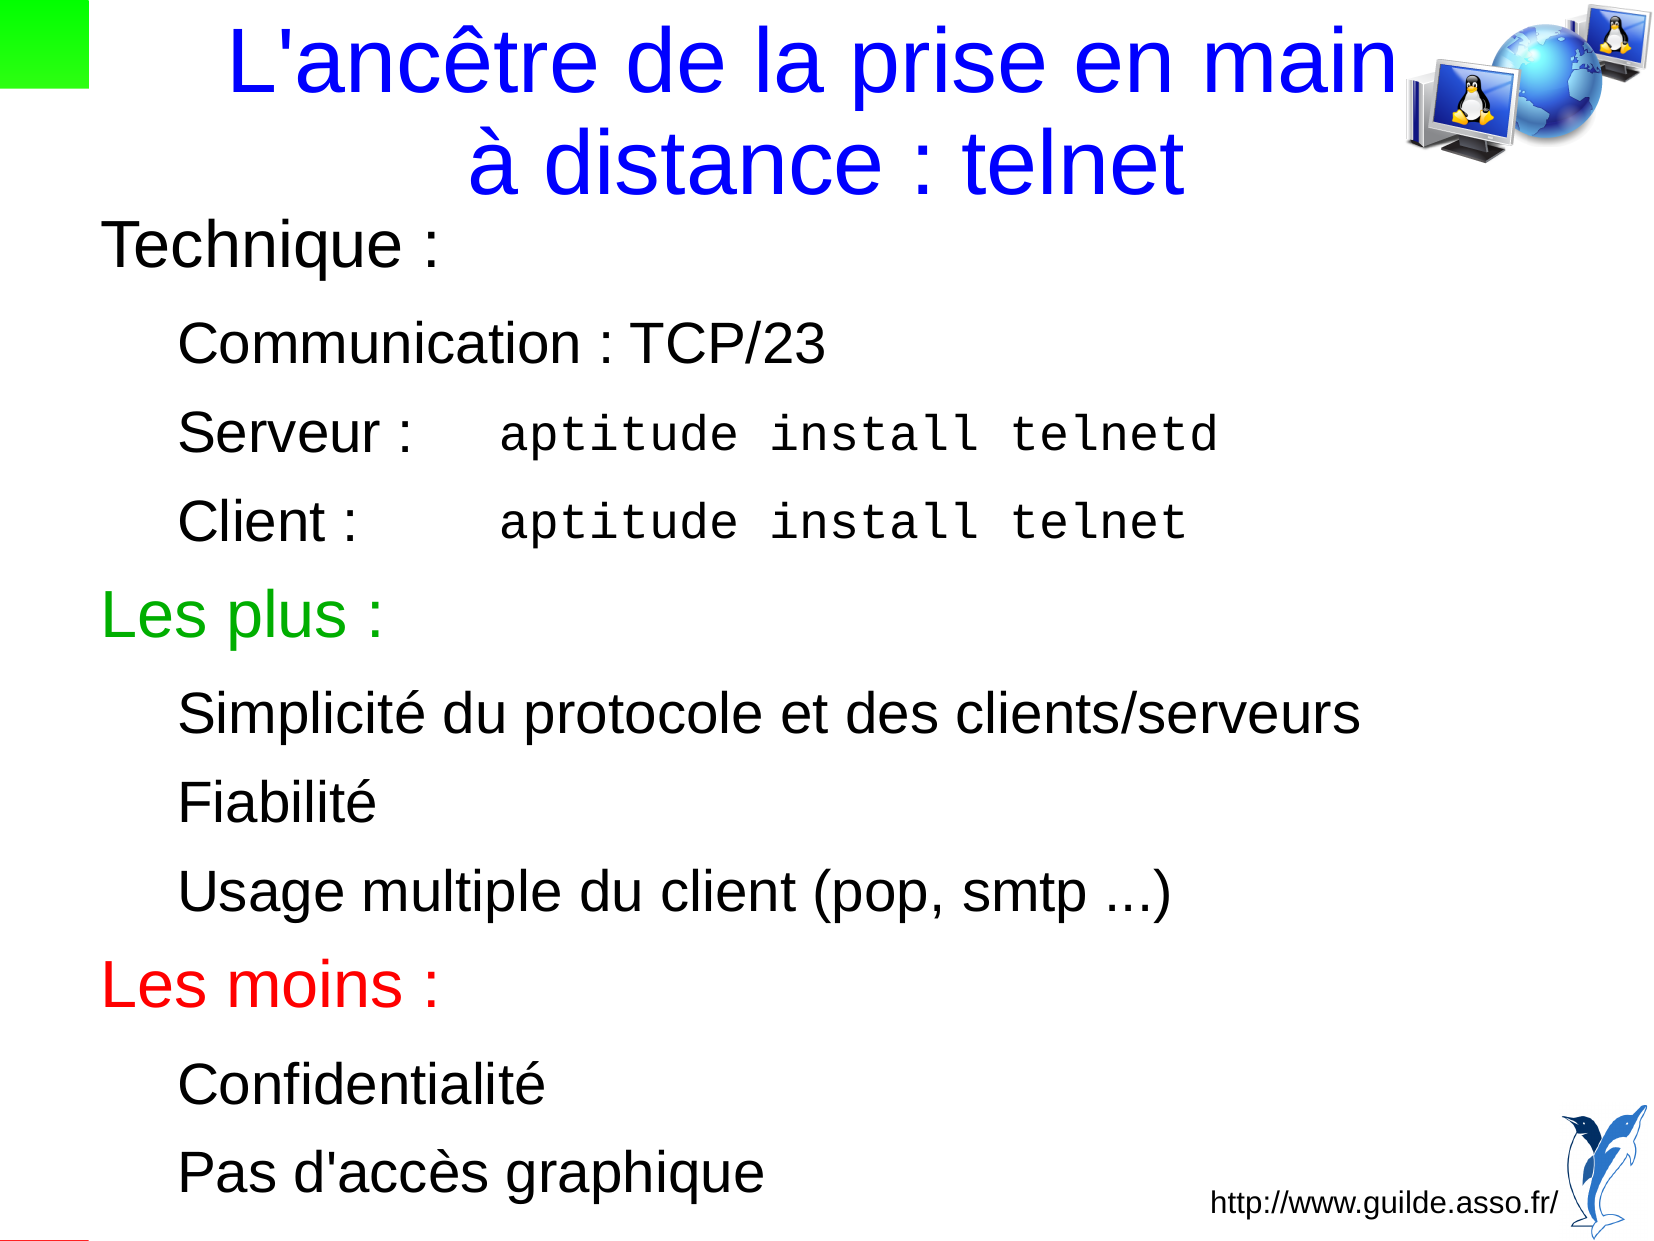

# L'ancêtre de la prise en main à distance : telnet
Technique :
Communication : TCP/23
Serveur :
Client :
Les plus :
Simplicité du protocole et des clients/serveurs
Fiabilité
Usage multiple du client (pop, smtp ...)
Les moins :
Confidentialité
Pas d'accès graphique
aptitude install telnetd
aptitude install telnet